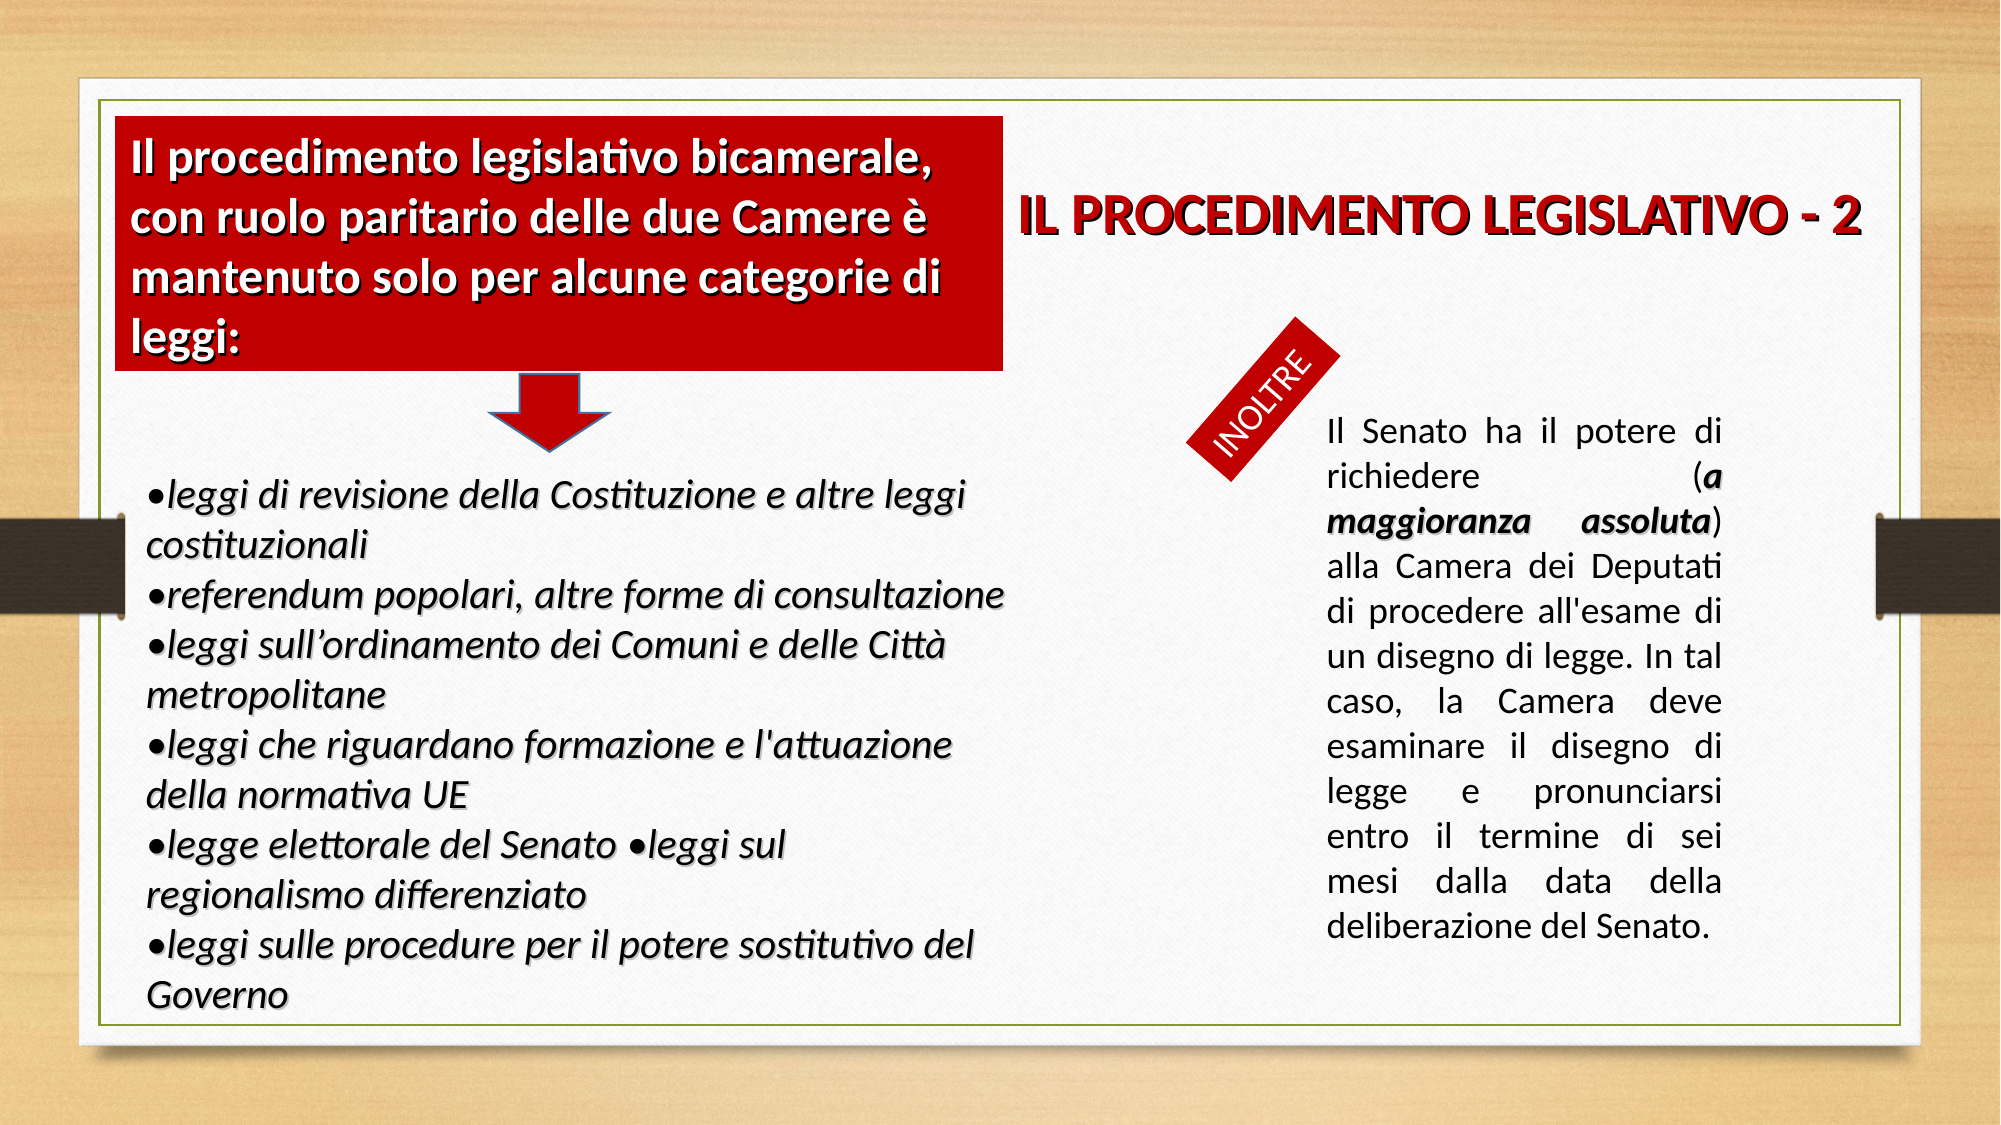

Il procedimento legislativo bicamerale, con ruolo paritario delle due Camere è mantenuto solo per alcune categorie di leggi:
IL PROCEDIMENTO LEGISLATIVO - 2
INOLTRE
Il Senato ha il potere di richiedere (a maggioranza assoluta) alla Camera dei Deputati di procedere all'esame di un disegno di legge. In tal caso, la Camera deve esaminare il disegno di legge e pronunciarsi entro il termine di sei mesi dalla data della deliberazione del Senato.
•leggi di revisione della Costituzione e altre leggi costituzionali
•referendum popolari, altre forme di consultazione
•leggi sull’ordinamento dei Comuni e delle Città metropolitane
•leggi che riguardano formazione e l'attuazione della normativa UE
•legge elettorale del Senato •leggi sul regionalismo differenziato
•leggi sulle procedure per il potere sostitutivo del Governo